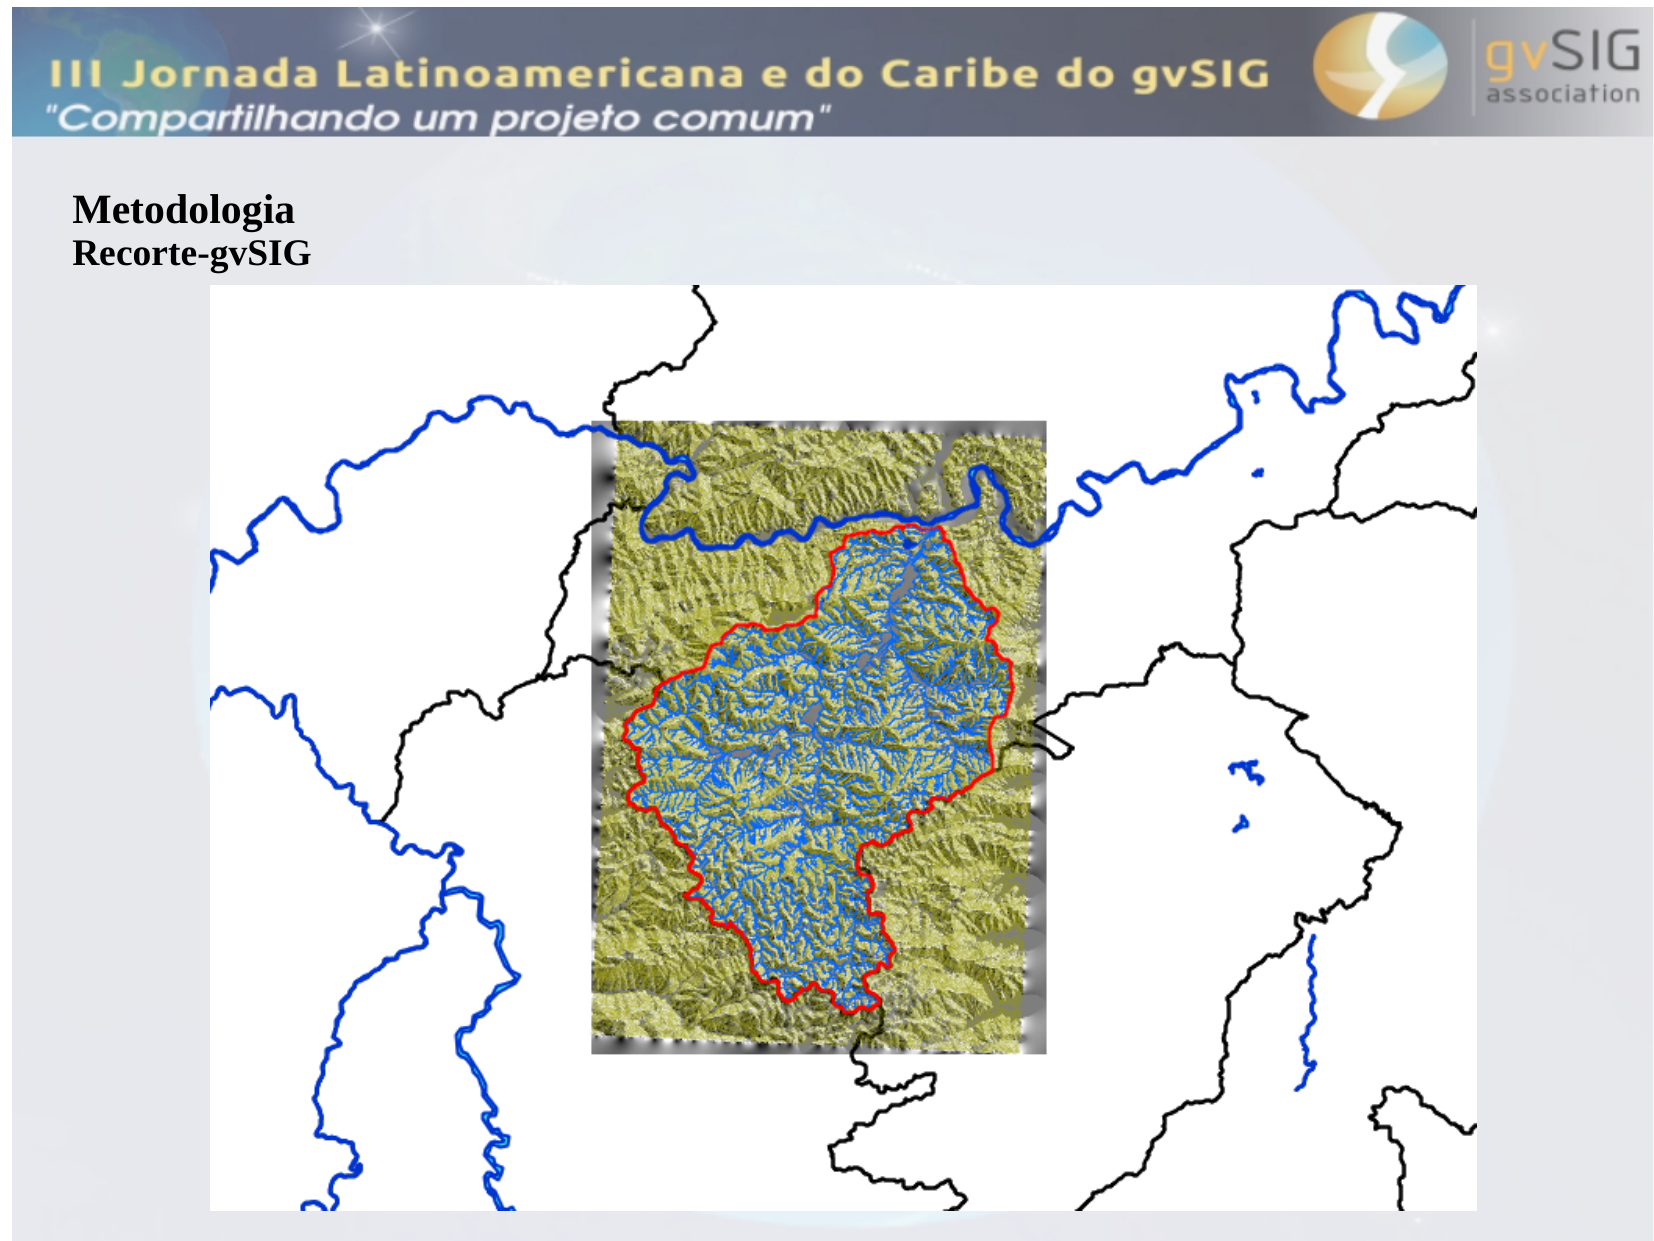

| Metodologia Recorte-gvSIG |
| --- |